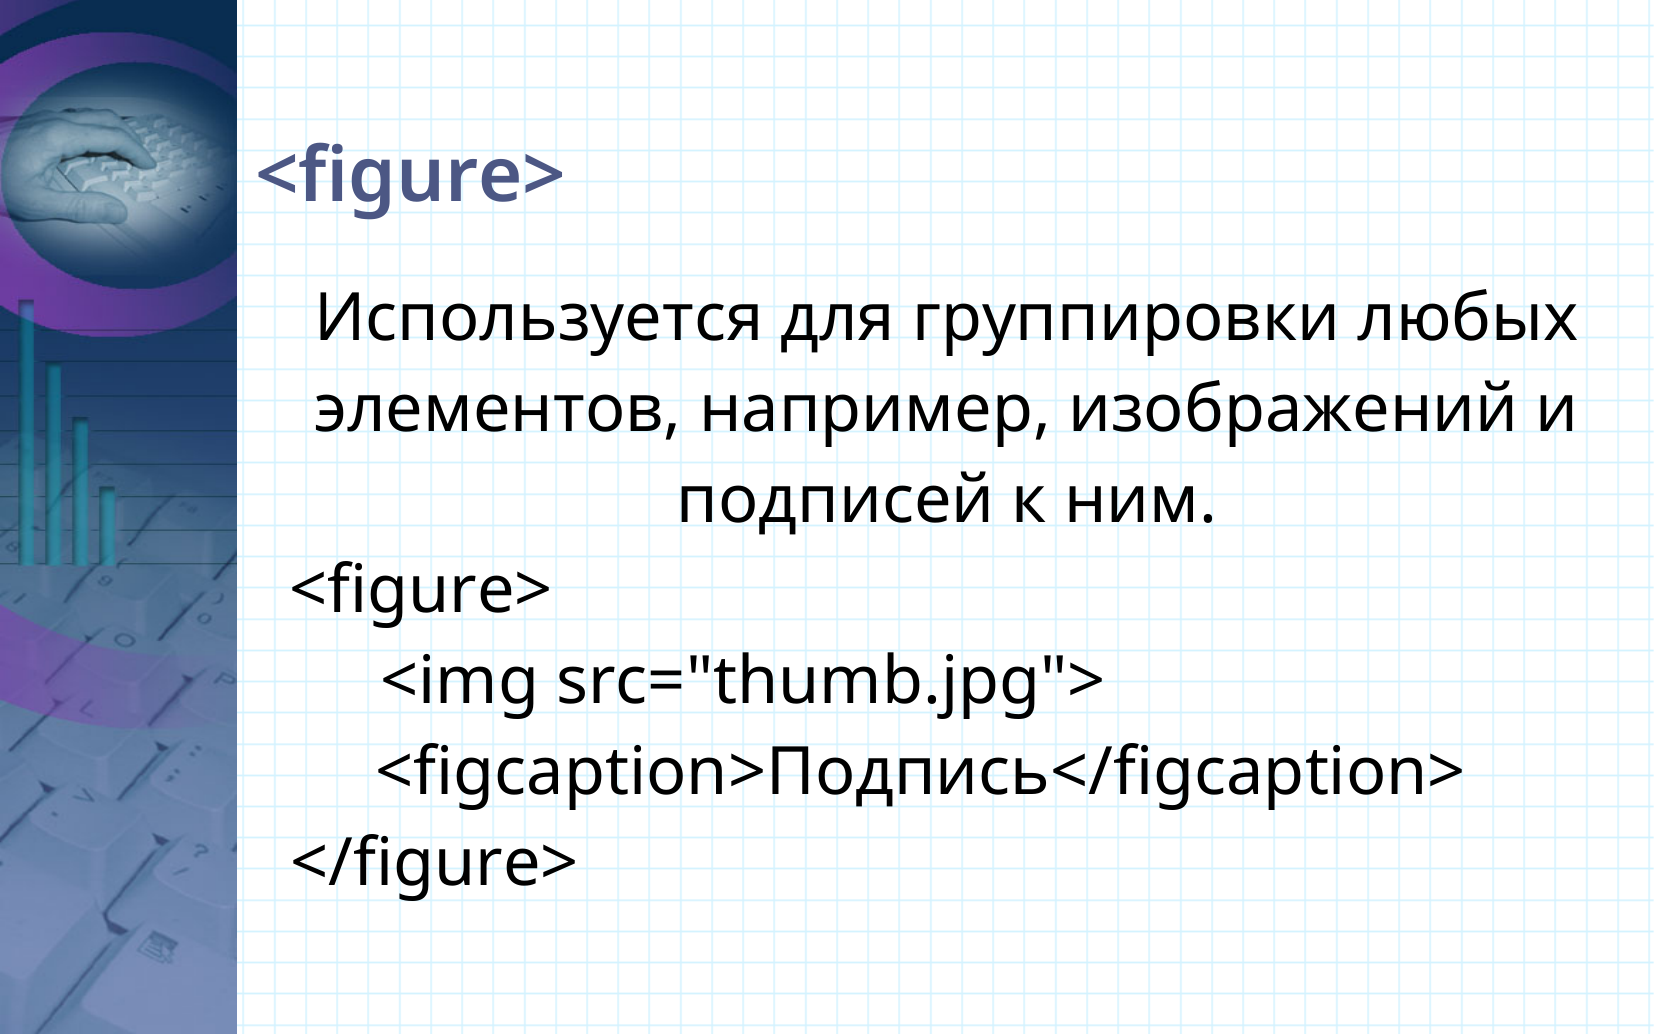

# <figure>
Используется для группировки любых элементов, например, изображений и подписей к ним.
 <figure>
 	 <img src="thumb.jpg">
 <figcaption>Подпись</figcaption>
</figure>